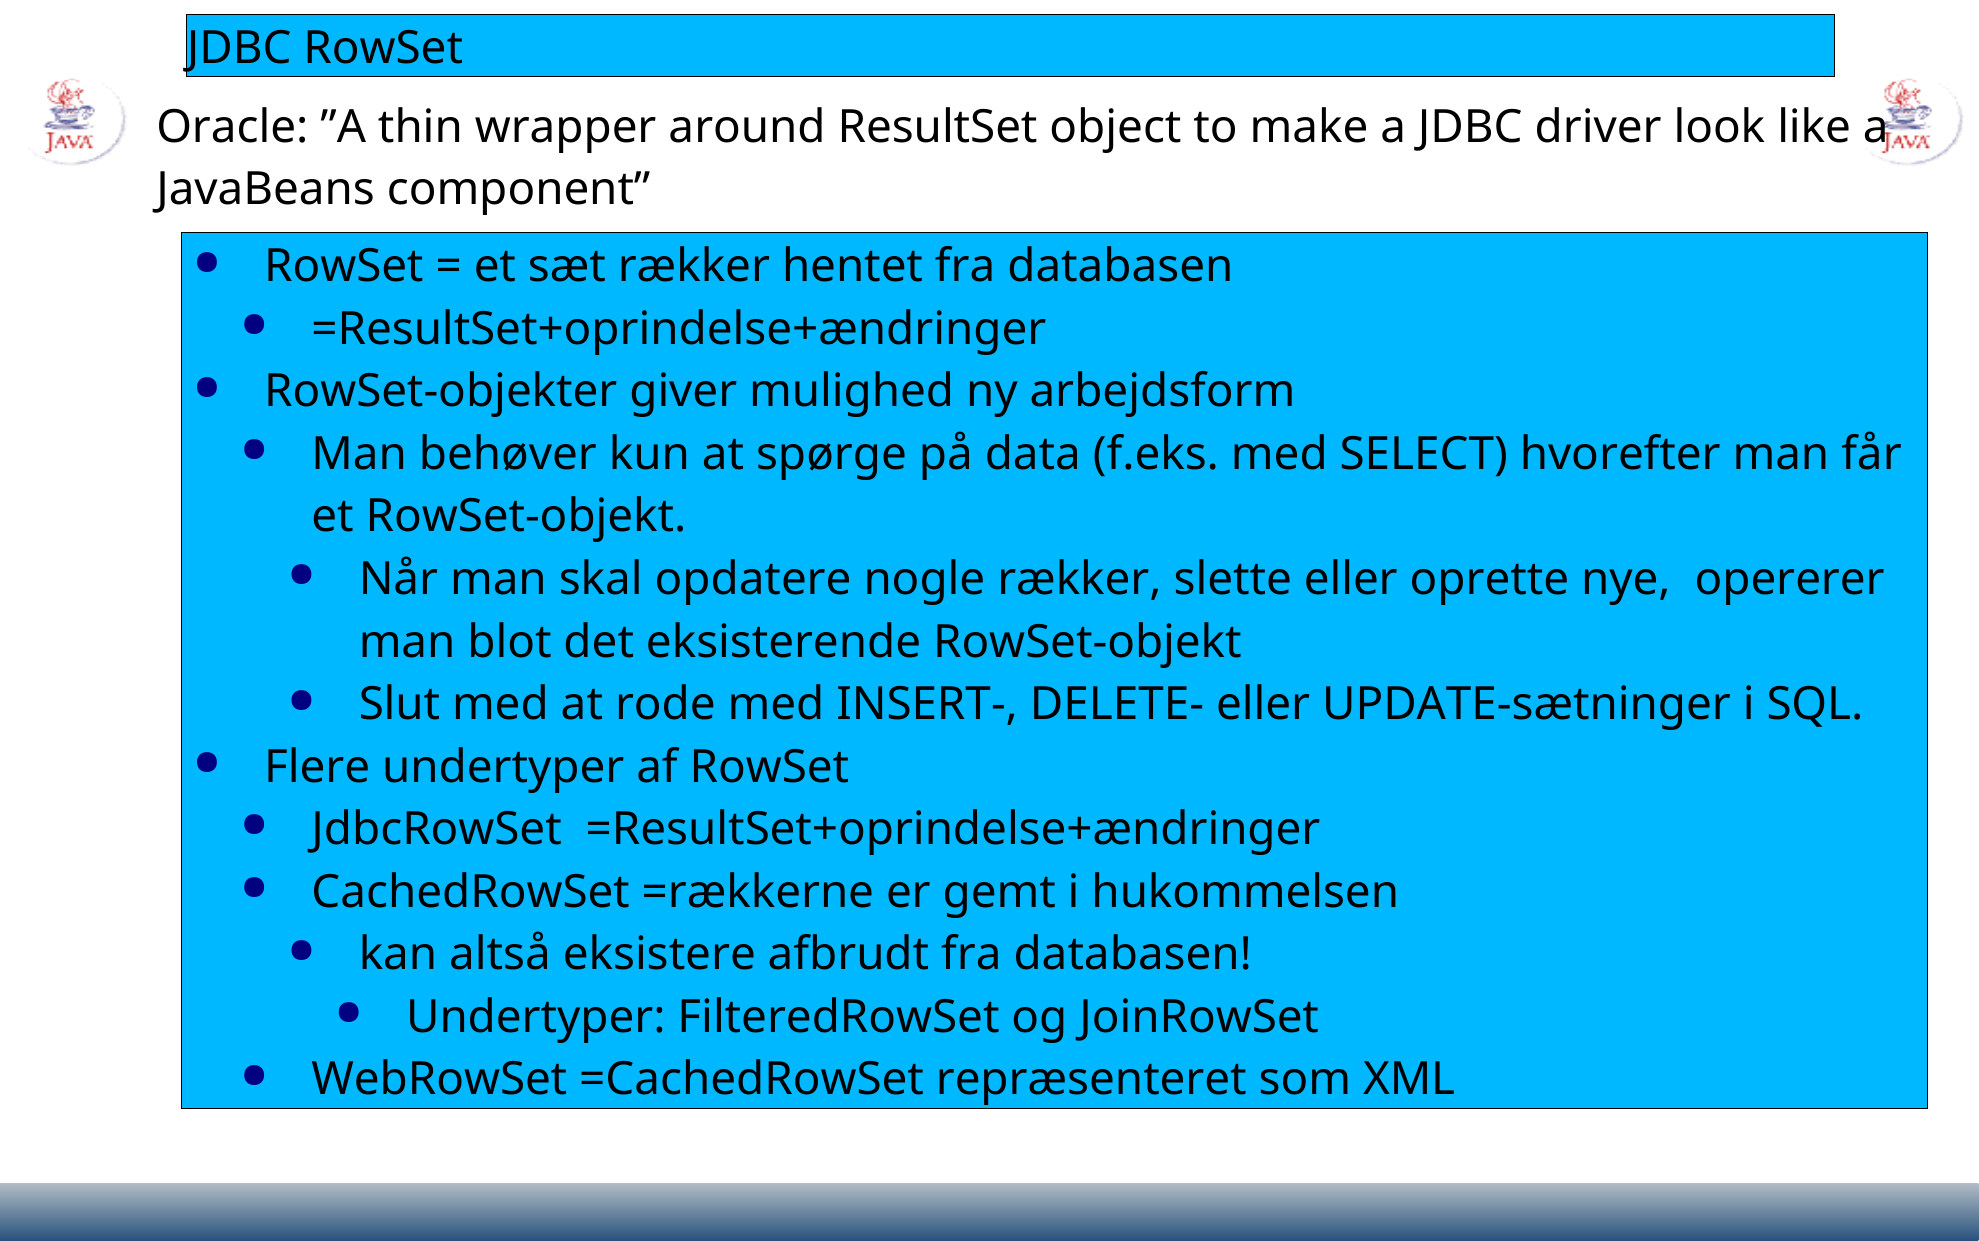

JDBC RowSet
Oracle: ”A thin wrapper around ResultSet object to make a JDBC driver look like a JavaBeans component”
RowSet = et sæt rækker hentet fra databasen
=ResultSet+oprindelse+ændringer
RowSet-objekter giver mulighed ny arbejdsform
Man behøver kun at spørge på data (f.eks. med SELECT) hvorefter man får et RowSet-objekt.
Når man skal opdatere nogle rækker, slette eller oprette nye, opererer man blot det eksisterende RowSet-objekt
Slut med at rode med INSERT-, DELETE- eller UPDATE-sætninger i SQL.
Flere undertyper af RowSet
JdbcRowSet =ResultSet+oprindelse+ændringer
CachedRowSet =rækkerne er gemt i hukommelsen
kan altså eksistere afbrudt fra databasen!
Undertyper: FilteredRowSet og JoinRowSet
WebRowSet =CachedRowSet repræsenteret som XML